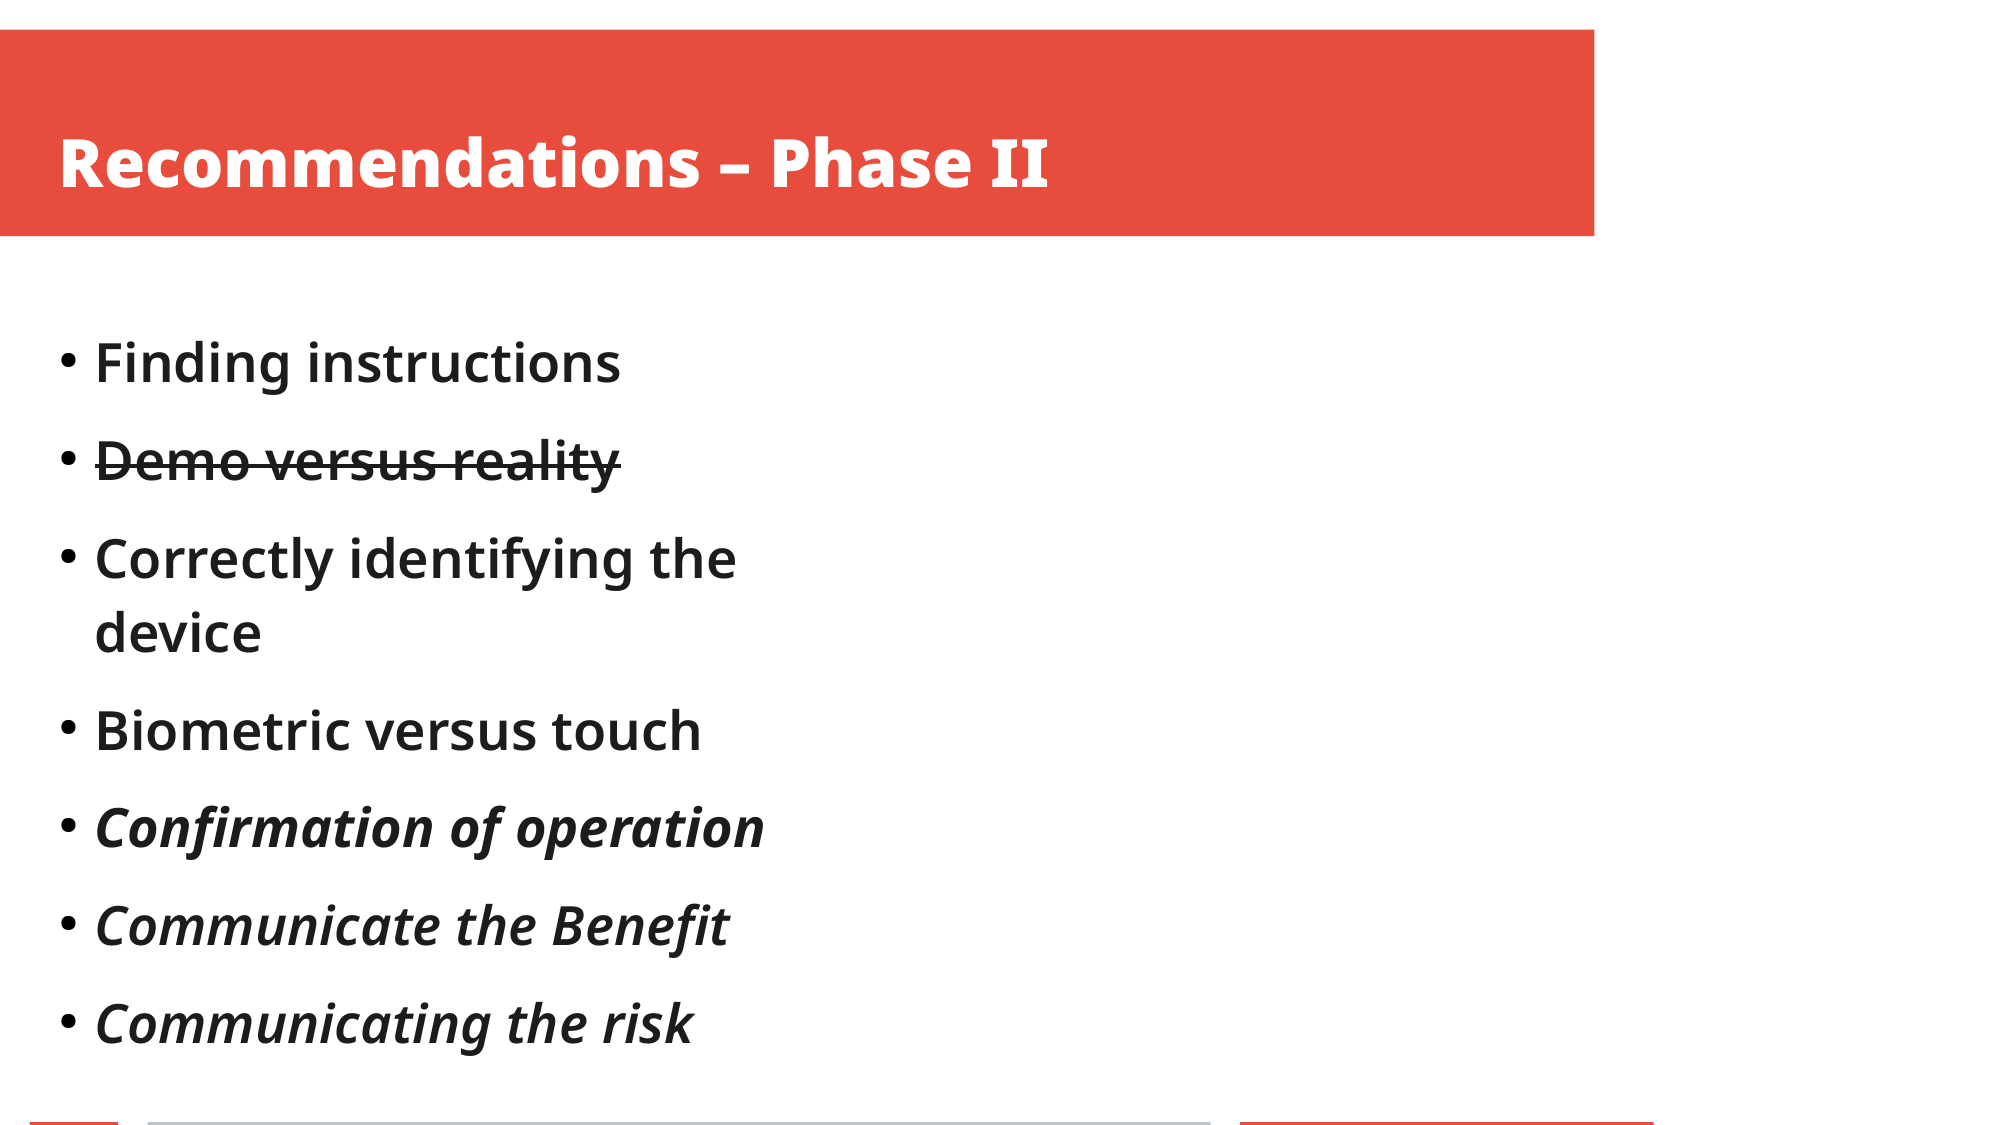

# Recommendations – Phase II
Finding instructions
Demo versus reality
Correctly identifying the device
Biometric versus touch
Confirmation of operation
Communicate the Benefit
Communicating the risk
16